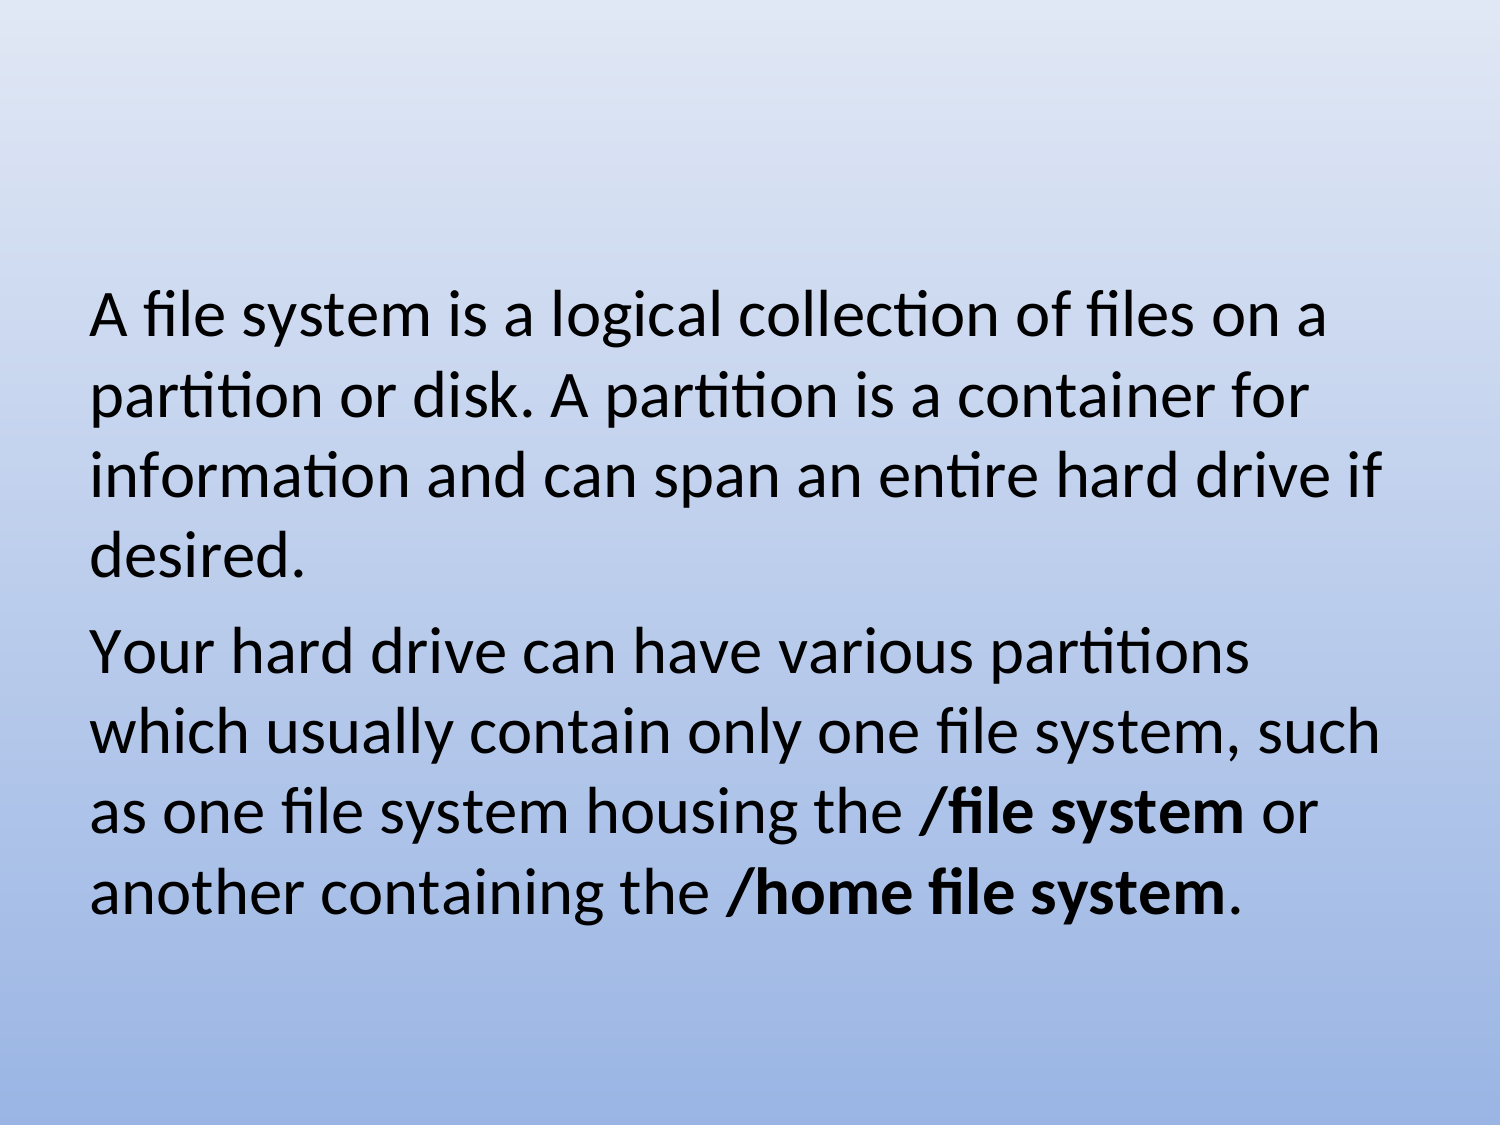

#
A file system is a logical collection of files on a partition or disk. A partition is a container for information and can span an entire hard drive if desired.
Your hard drive can have various partitions which usually contain only one file system, such as one file system housing the /file system or another containing the /home file system.